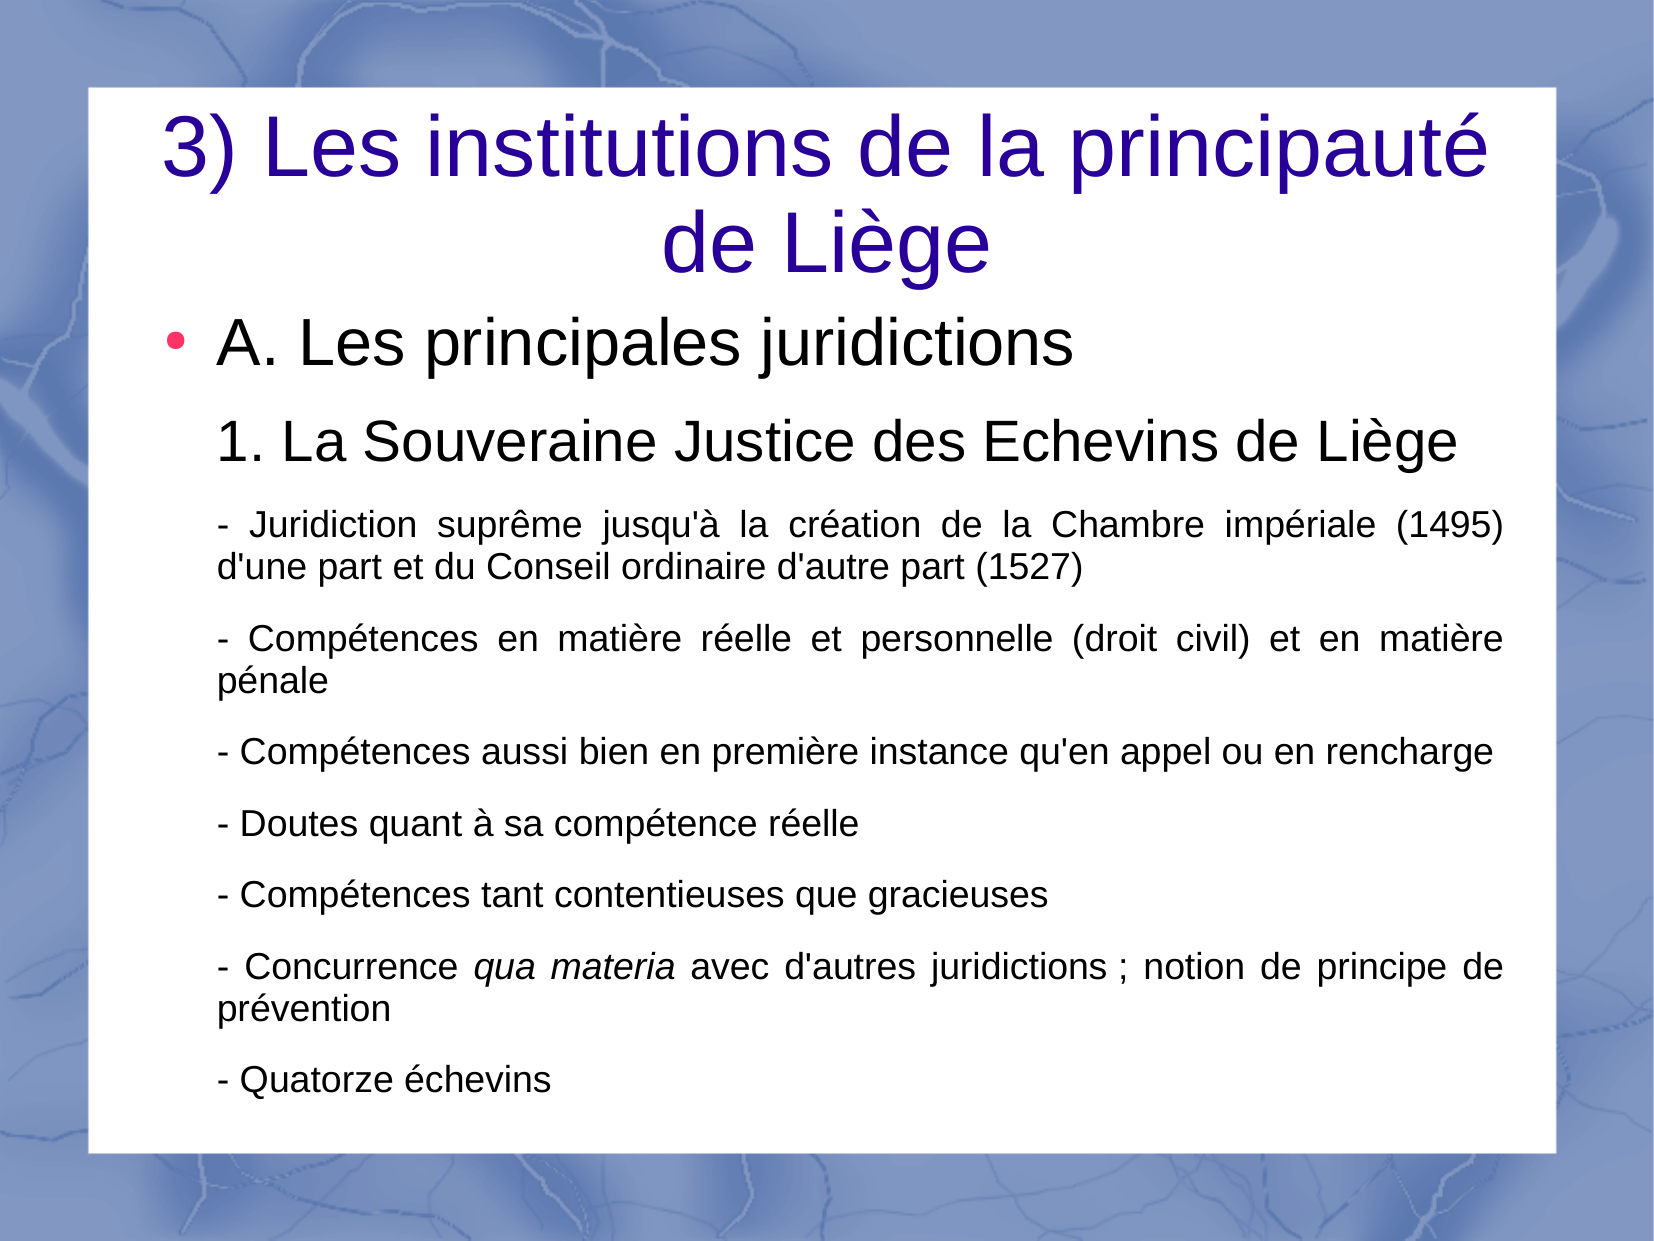

# 3) Les institutions de la principauté de Liège
A. Les principales juridictions
1. La Souveraine Justice des Echevins de Liège
- Juridiction suprême jusqu'à la création de la Chambre impériale (1495) d'une part et du Conseil ordinaire d'autre part (1527)
- Compétences en matière réelle et personnelle (droit civil) et en matière pénale
- Compétences aussi bien en première instance qu'en appel ou en rencharge
- Doutes quant à sa compétence réelle
- Compétences tant contentieuses que gracieuses
- Concurrence qua materia avec d'autres juridictions ; notion de principe de prévention
- Quatorze échevins